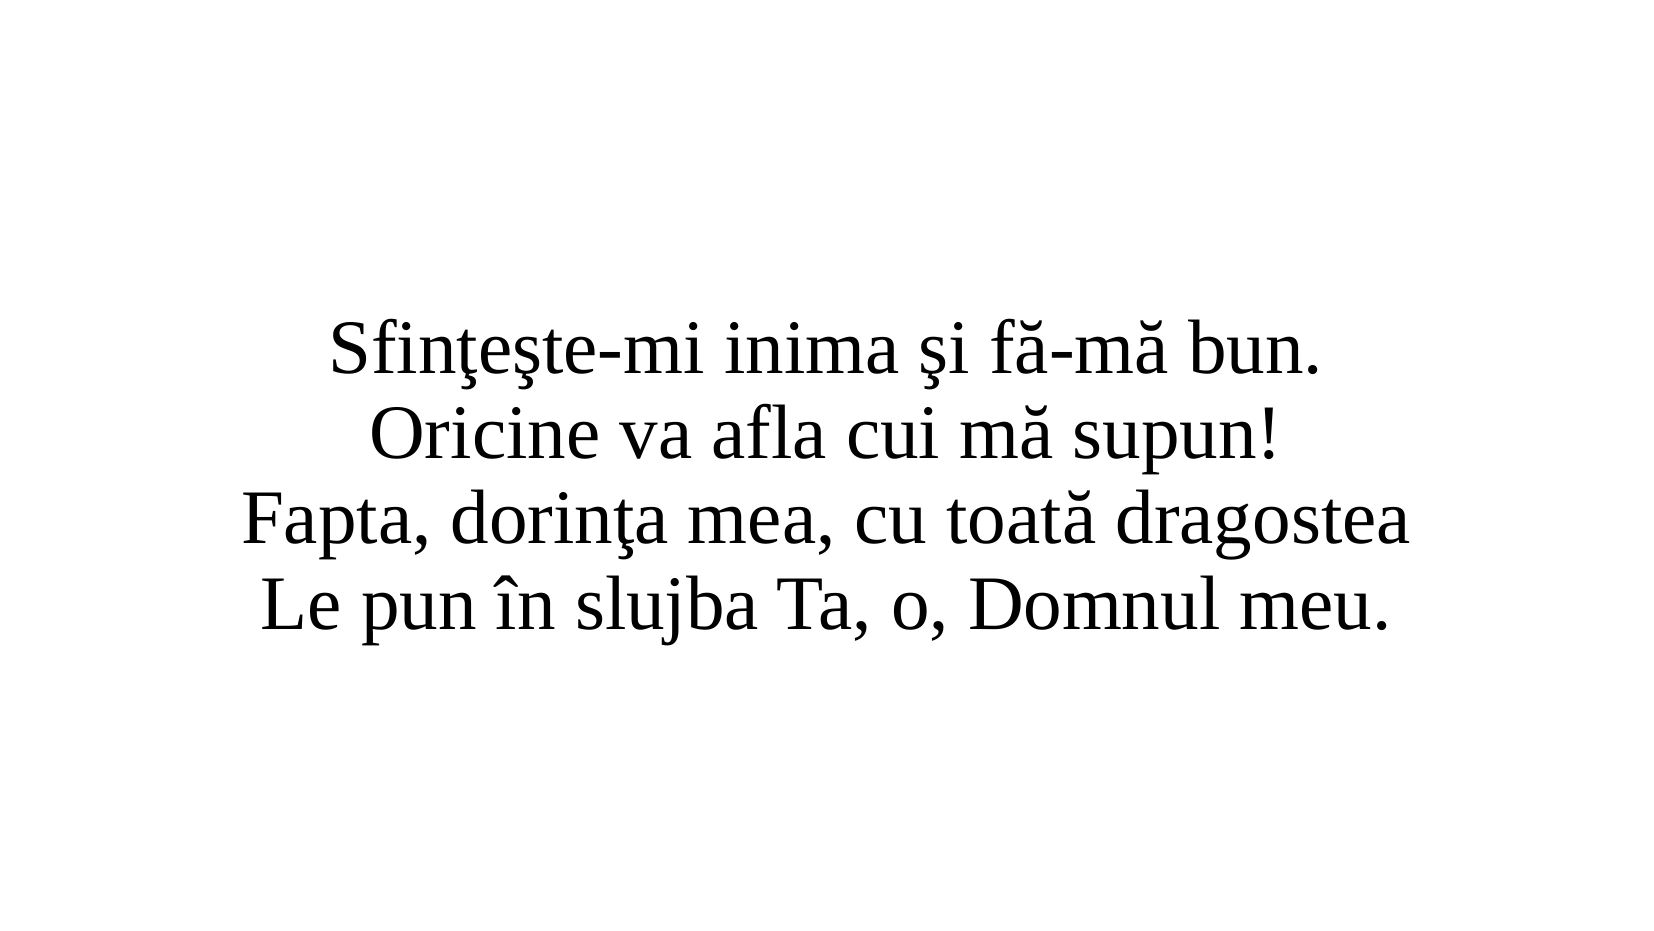

# Sfinţeşte-mi inima şi fă-mă bun.
Oricine va afla cui mă supun!
Fapta, dorinţa mea, cu toată dragostea
Le pun în slujba Ta, o, Domnul meu.